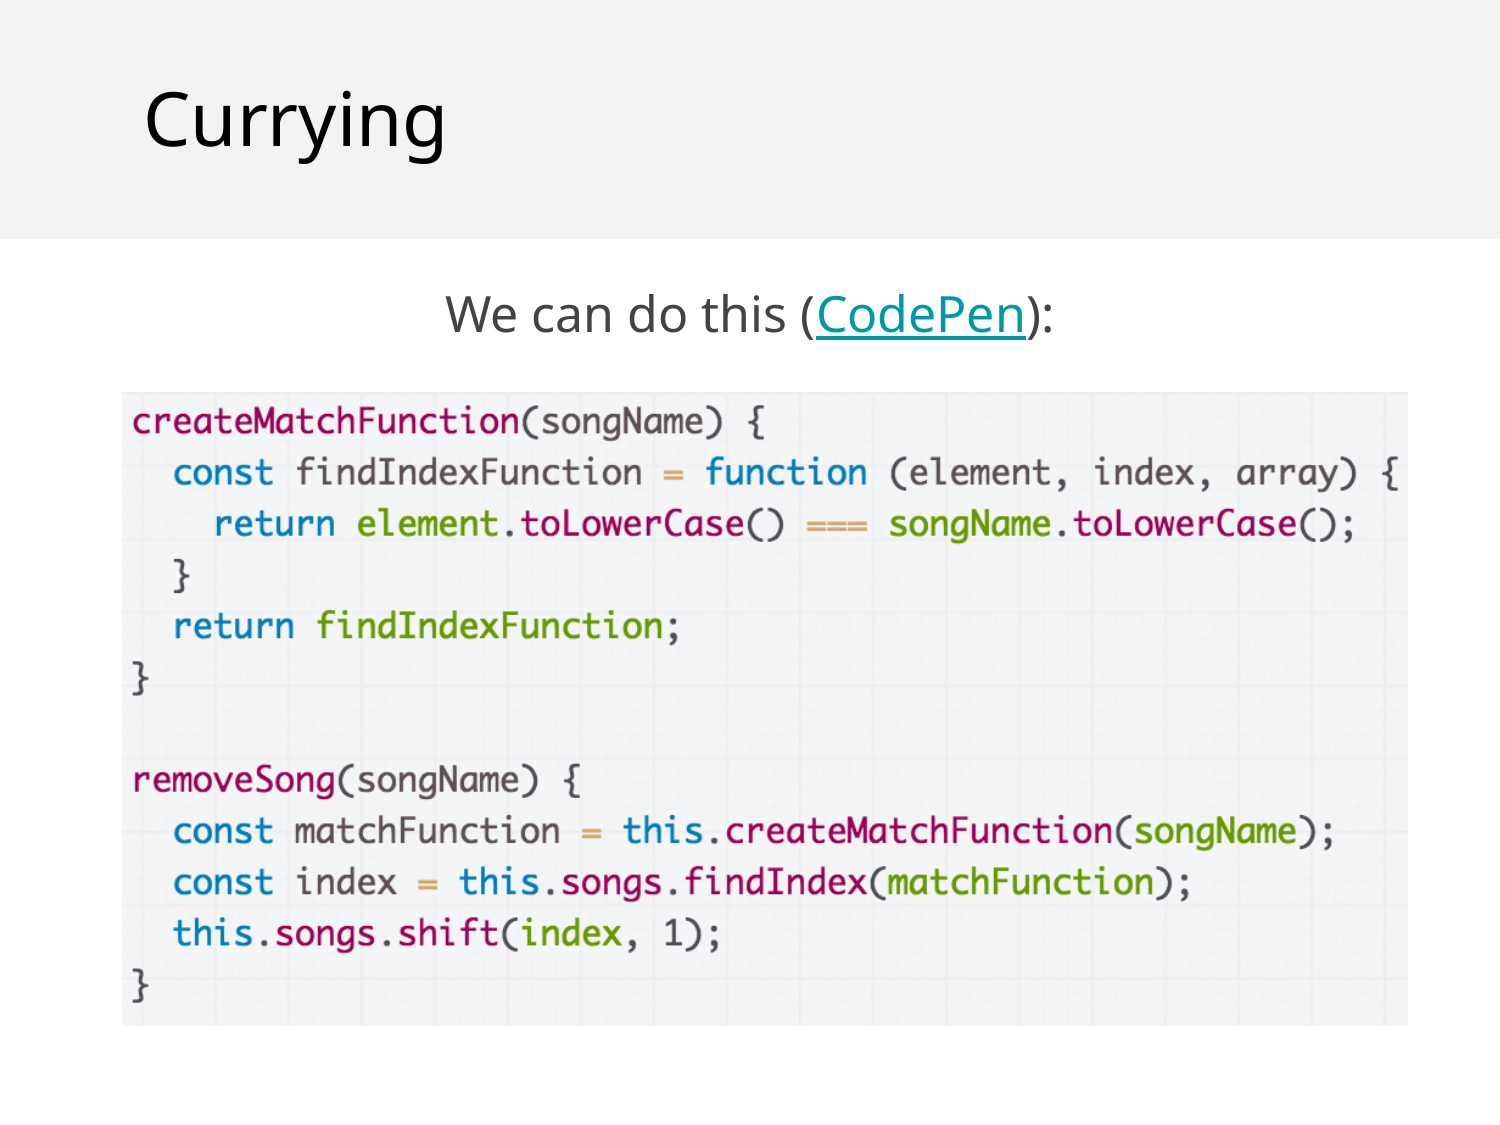

# Currying
We can do this (CodePen):